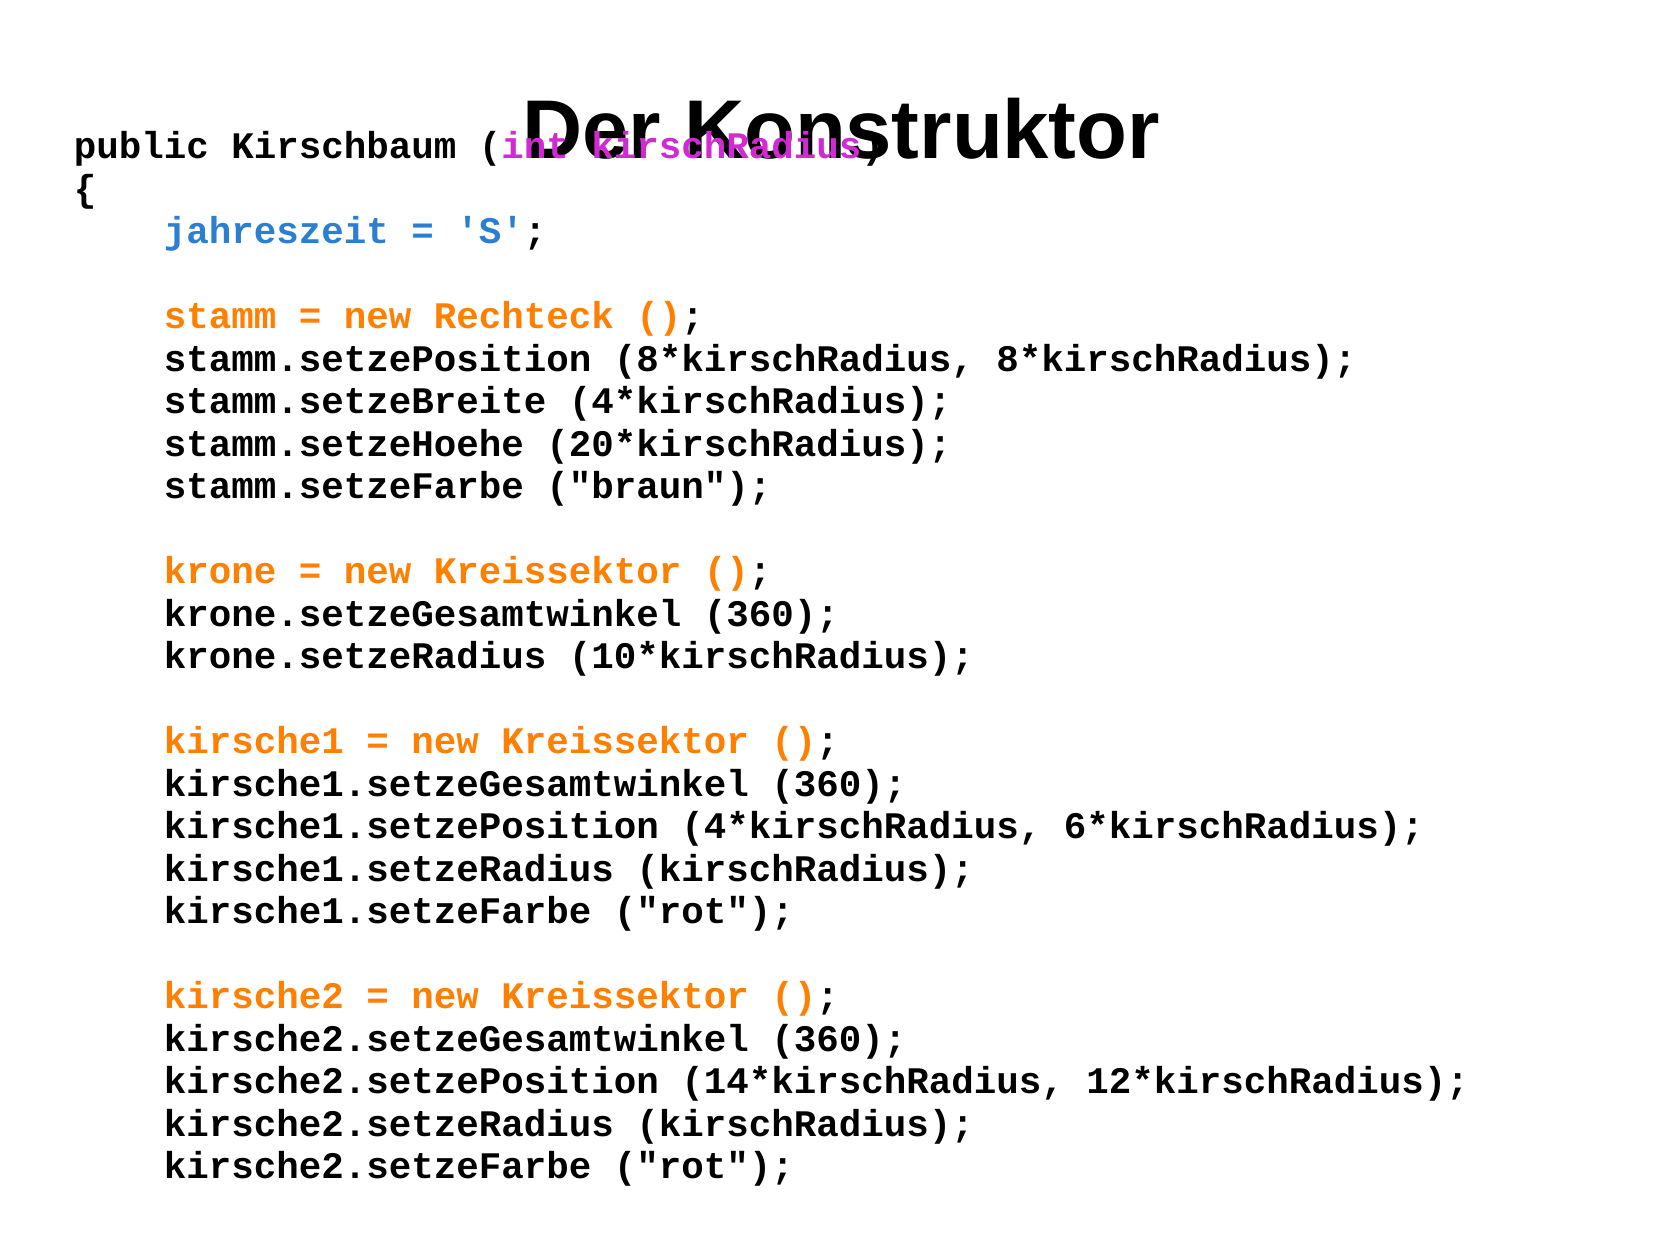

Der Konstruktor
public Kirschbaum (int kirschRadius)
{
 jahreszeit = 'S';
 stamm = new Rechteck ();
 stamm.setzePosition (8*kirschRadius, 8*kirschRadius);
 stamm.setzeBreite (4*kirschRadius);
 stamm.setzeHoehe (20*kirschRadius);
 stamm.setzeFarbe ("braun");
 krone = new Kreissektor ();
 krone.setzeGesamtwinkel (360);
 krone.setzeRadius (10*kirschRadius);
 kirsche1 = new Kreissektor ();
 kirsche1.setzeGesamtwinkel (360);
 kirsche1.setzePosition (4*kirschRadius, 6*kirschRadius);
 kirsche1.setzeRadius (kirschRadius);
 kirsche1.setzeFarbe ("rot");
 kirsche2 = new Kreissektor ();
 kirsche2.setzeGesamtwinkel (360);
 kirsche2.setzePosition (14*kirschRadius, 12*kirschRadius);
 kirsche2.setzeRadius (kirschRadius);
 kirsche2.setzeFarbe ("rot");